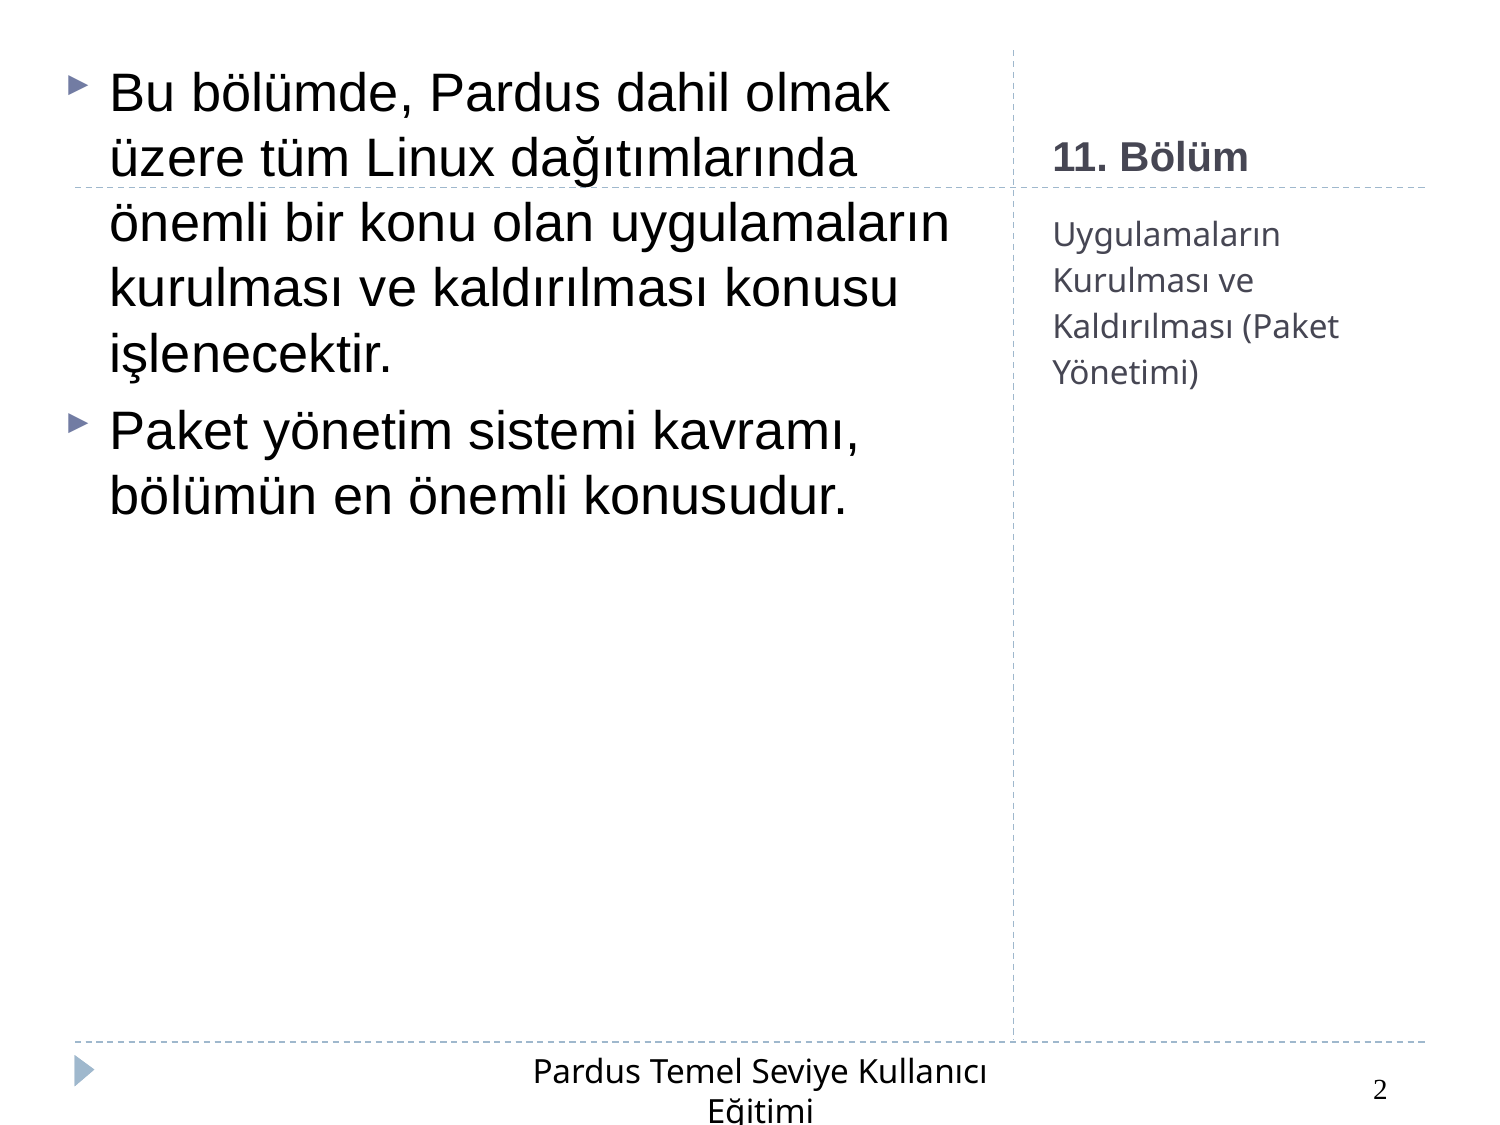

Bu bölümde, Pardus dahil olmak üzere tüm Linux dağıtımlarında önemli bir konu olan uygulamaların kurulması ve kaldırılması konusu işlenecektir.
Paket yönetim sistemi kavramı, bölümün en önemli konusudur.
# 11. Bölüm
Uygulamaların Kurulması ve Kaldırılması (Paket Yönetimi)